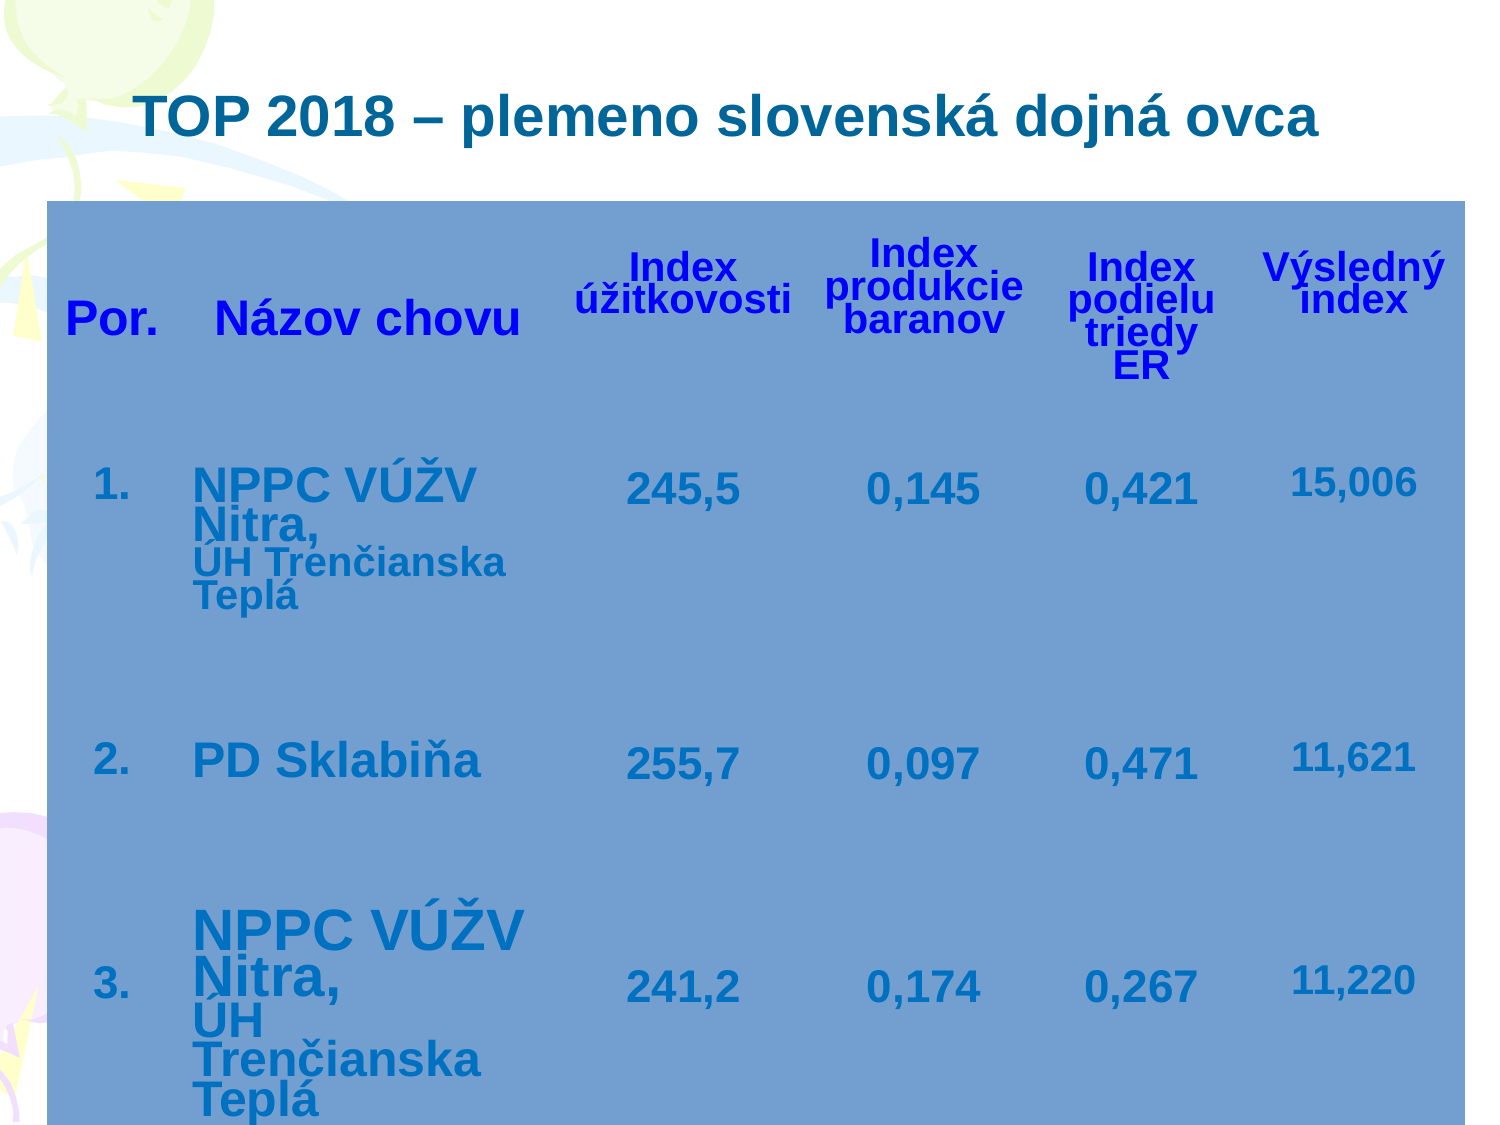

TOP 2018 – plemeno slovenská dojná ovca
| Por. | Názov chovu | Index úžitkovosti | Index produkcie baranov | Index podielu triedy ER | Výsledný index |
| --- | --- | --- | --- | --- | --- |
| 1. | NPPC VÚŽV Nitra, ÚH Trenčianska Teplá | 245,5 | 0,145 | 0,421 | 15,006 |
| 2. | PD Sklabiňa | 255,7 | 0,097 | 0,471 | 11,621 |
| 3. | NPPC VÚŽV Nitra, ÚH Trenčianska Teplá | 241,2 | 0,174 | 0,267 | 11,220 |